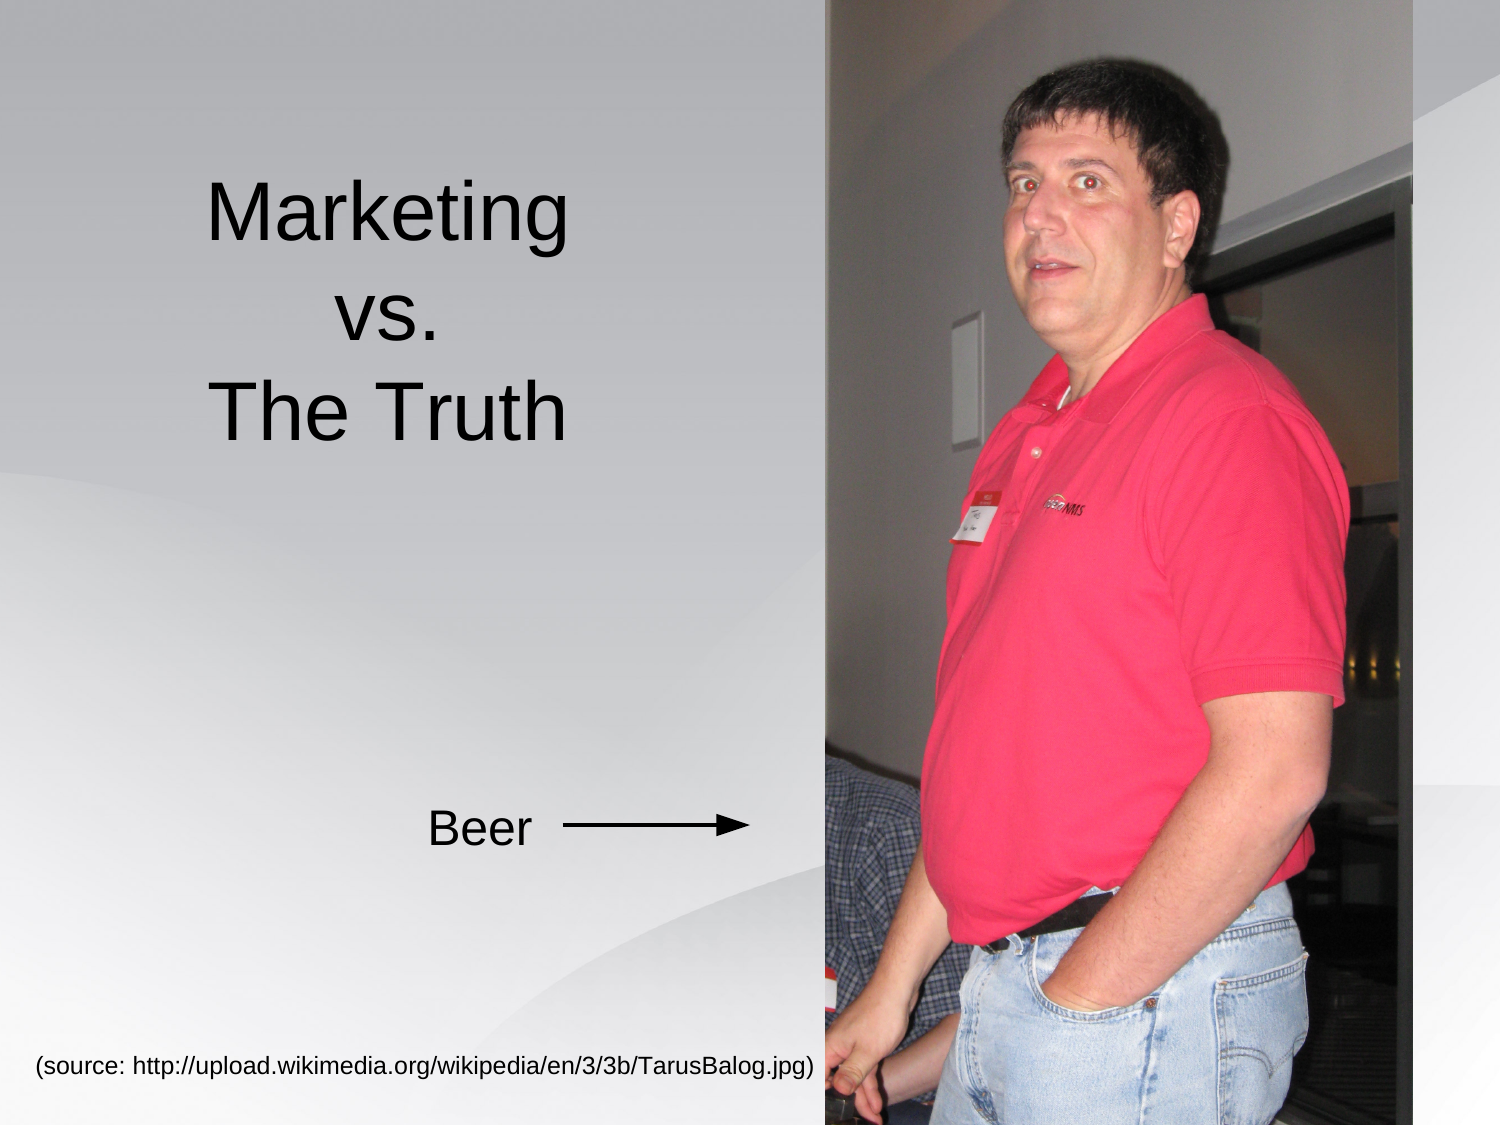

Marketing
vs.
The Truth
Beer
(source: http://upload.wikimedia.org/wikipedia/en/3/3b/TarusBalog.jpg)